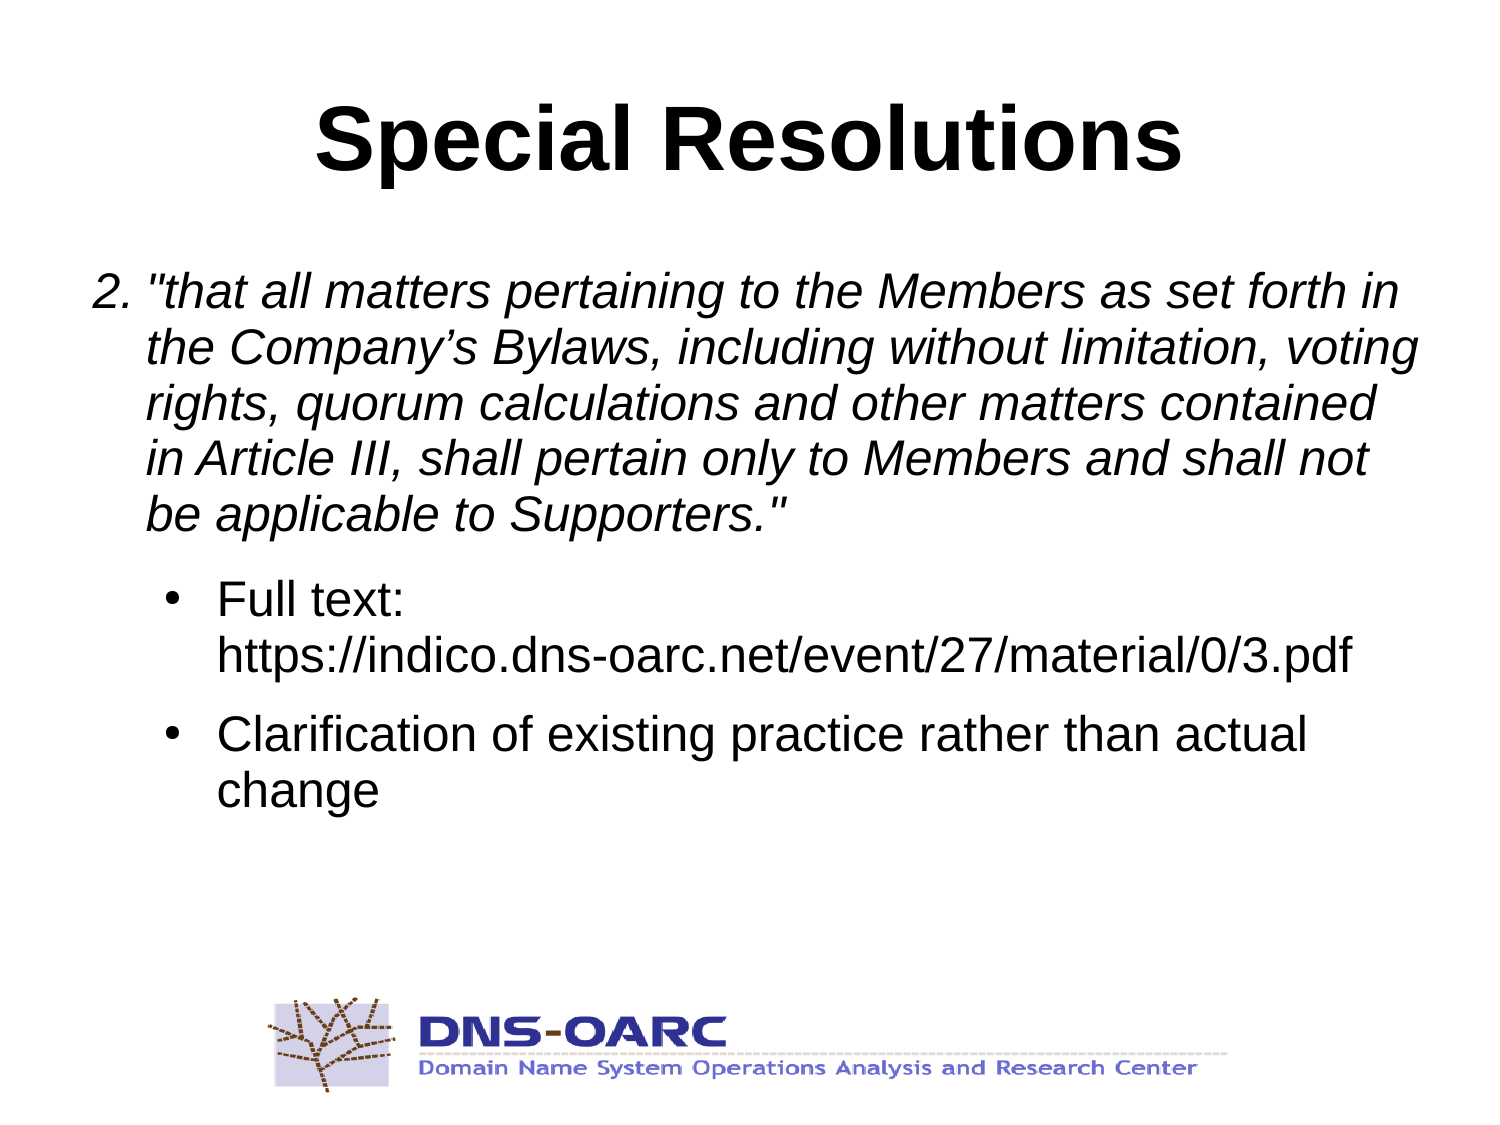

# Special Resolutions
"that all matters pertaining to the Members as set forth in the Company’s Bylaws, including without limitation, voting rights, quorum calculations and other matters contained in Article III, shall pertain only to Members and shall not be applicable to Supporters."
Full text:
https://indico.dns-oarc.net/event/27/material/0/3.pdf
Clarification of existing practice rather than actual change